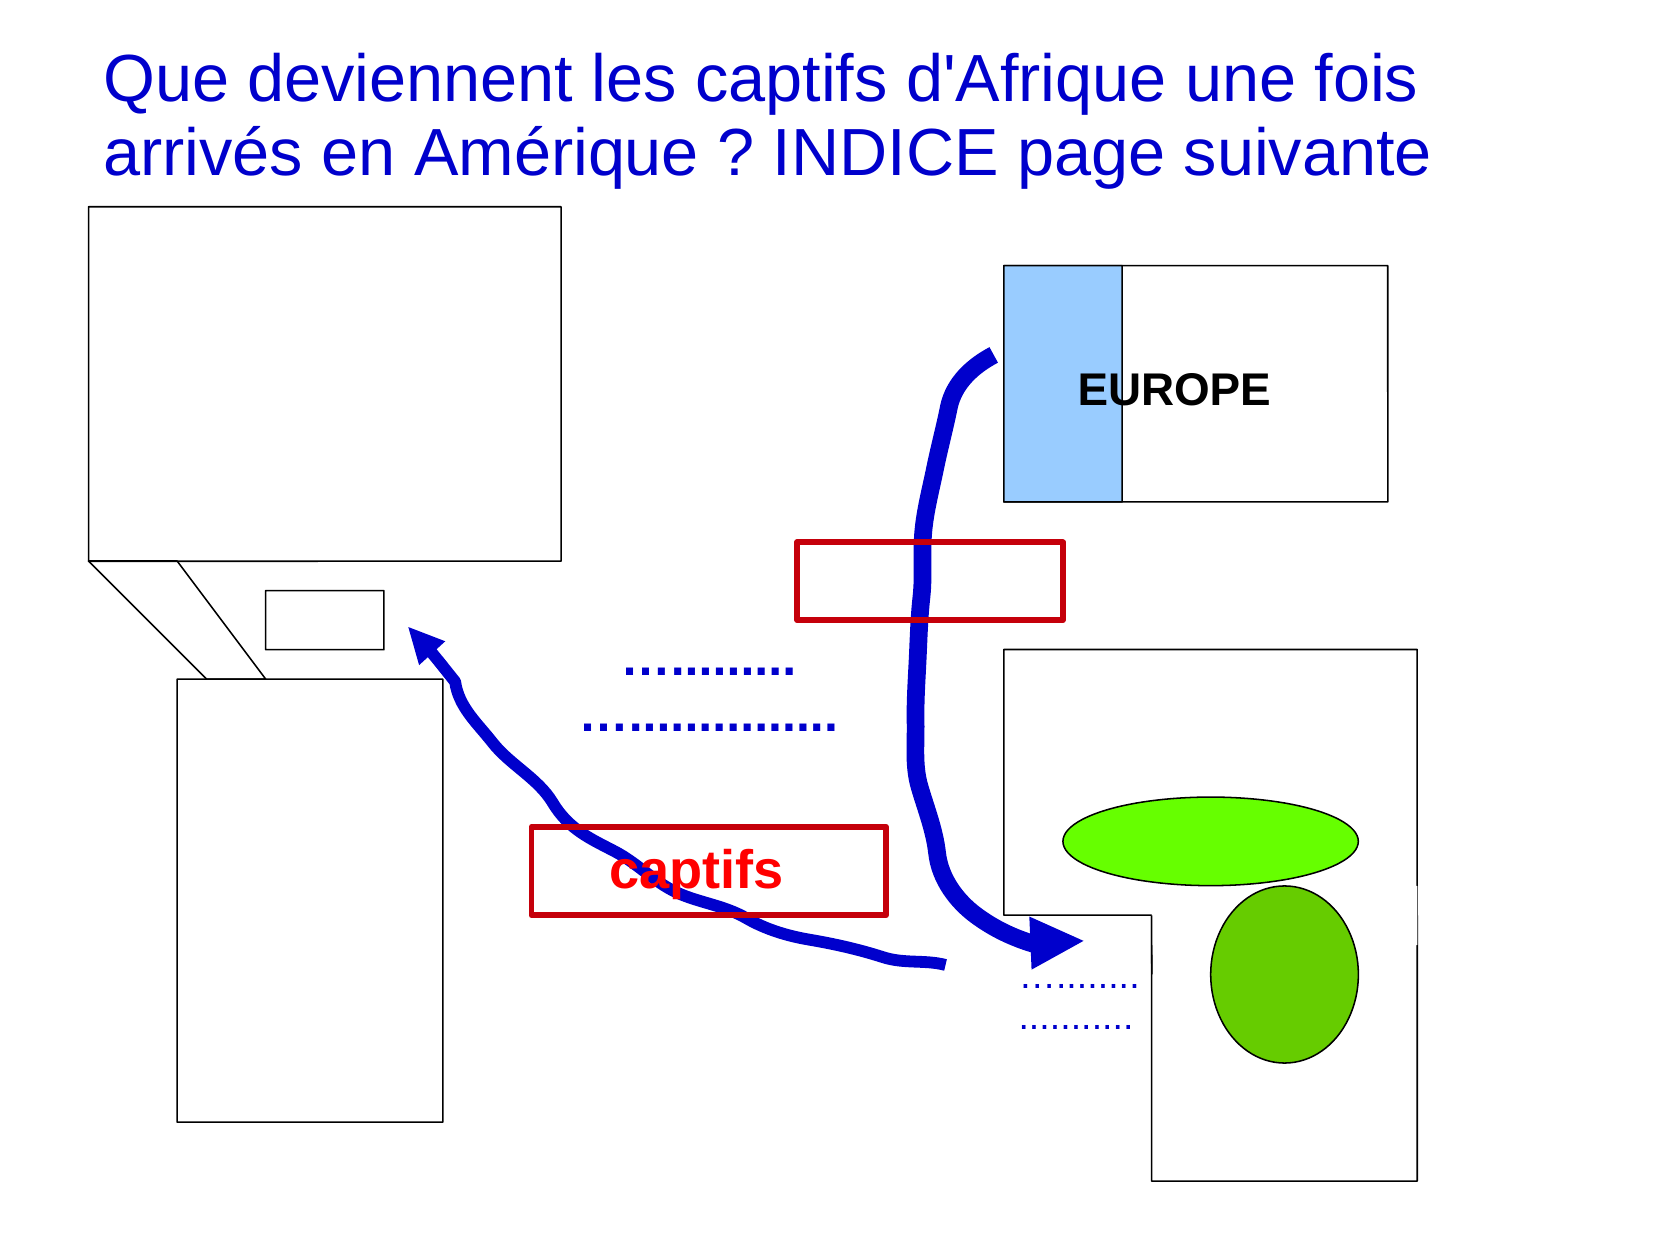

Que deviennent les captifs d'Afrique une fois arrivés en Amérique ? INDICE page suivante
EUROPE
….........
…...............
 captifs
…........
...........